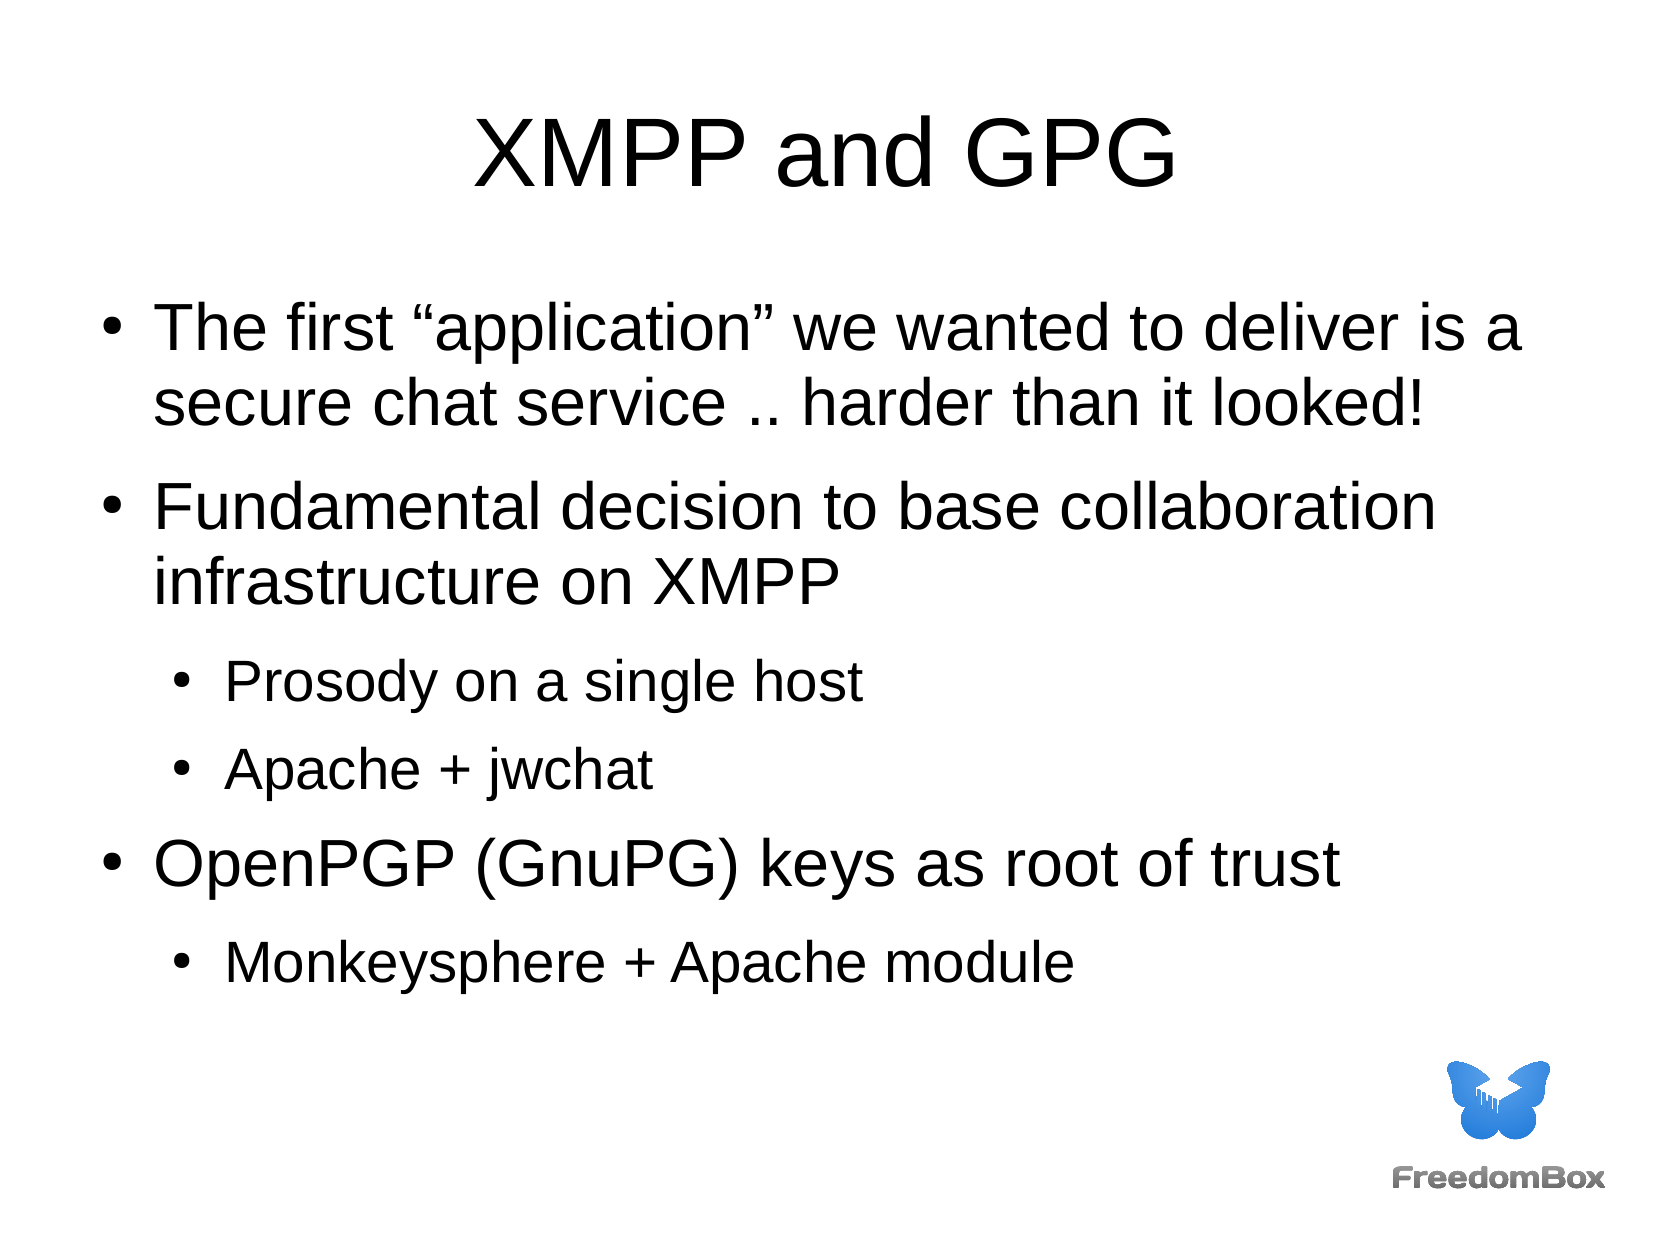

# XMPP and GPG
The first “application” we wanted to deliver is a secure chat service .. harder than it looked!
Fundamental decision to base collaboration infrastructure on XMPP
Prosody on a single host
Apache + jwchat
OpenPGP (GnuPG) keys as root of trust
Monkeysphere + Apache module